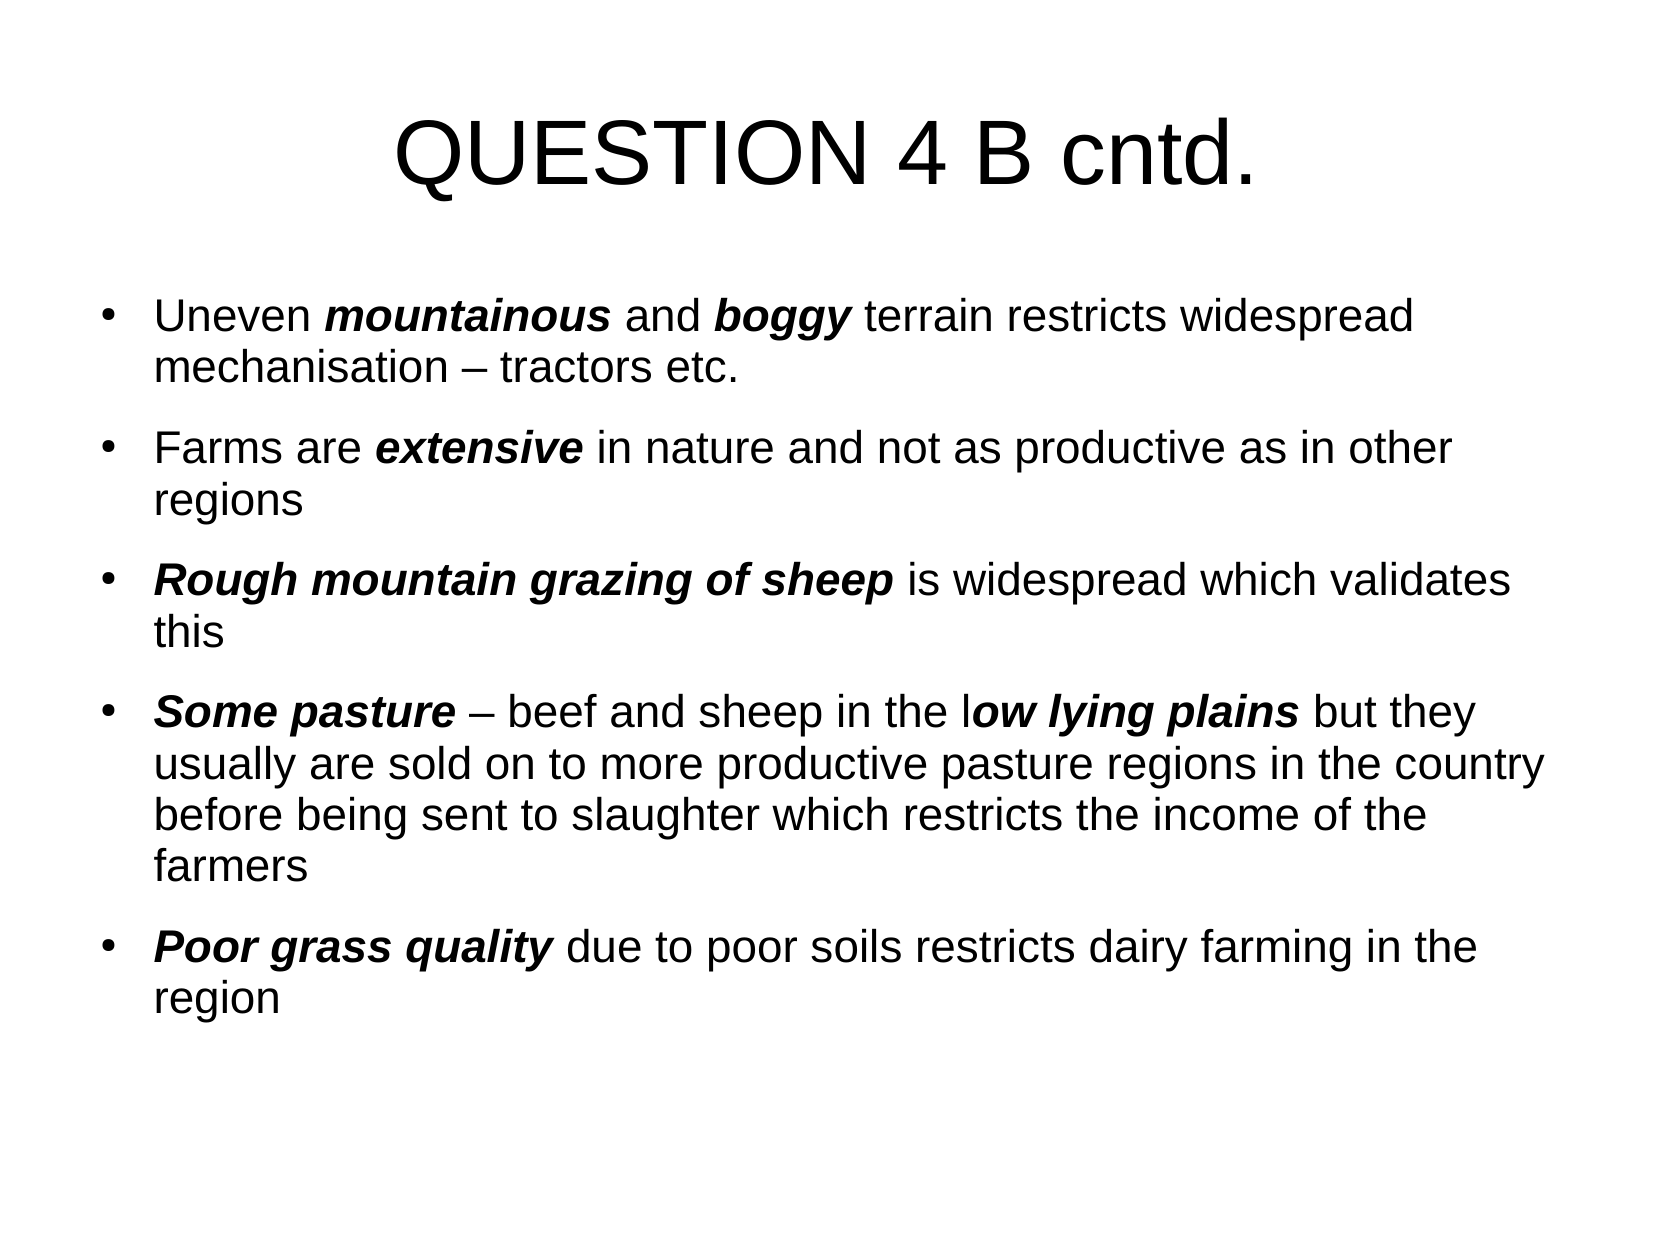

# QUESTION 4 B cntd.
Uneven mountainous and boggy terrain restricts widespread mechanisation – tractors etc.
Farms are extensive in nature and not as productive as in other regions
Rough mountain grazing of sheep is widespread which validates this
Some pasture – beef and sheep in the low lying plains but they usually are sold on to more productive pasture regions in the country before being sent to slaughter which restricts the income of the farmers
Poor grass quality due to poor soils restricts dairy farming in the region